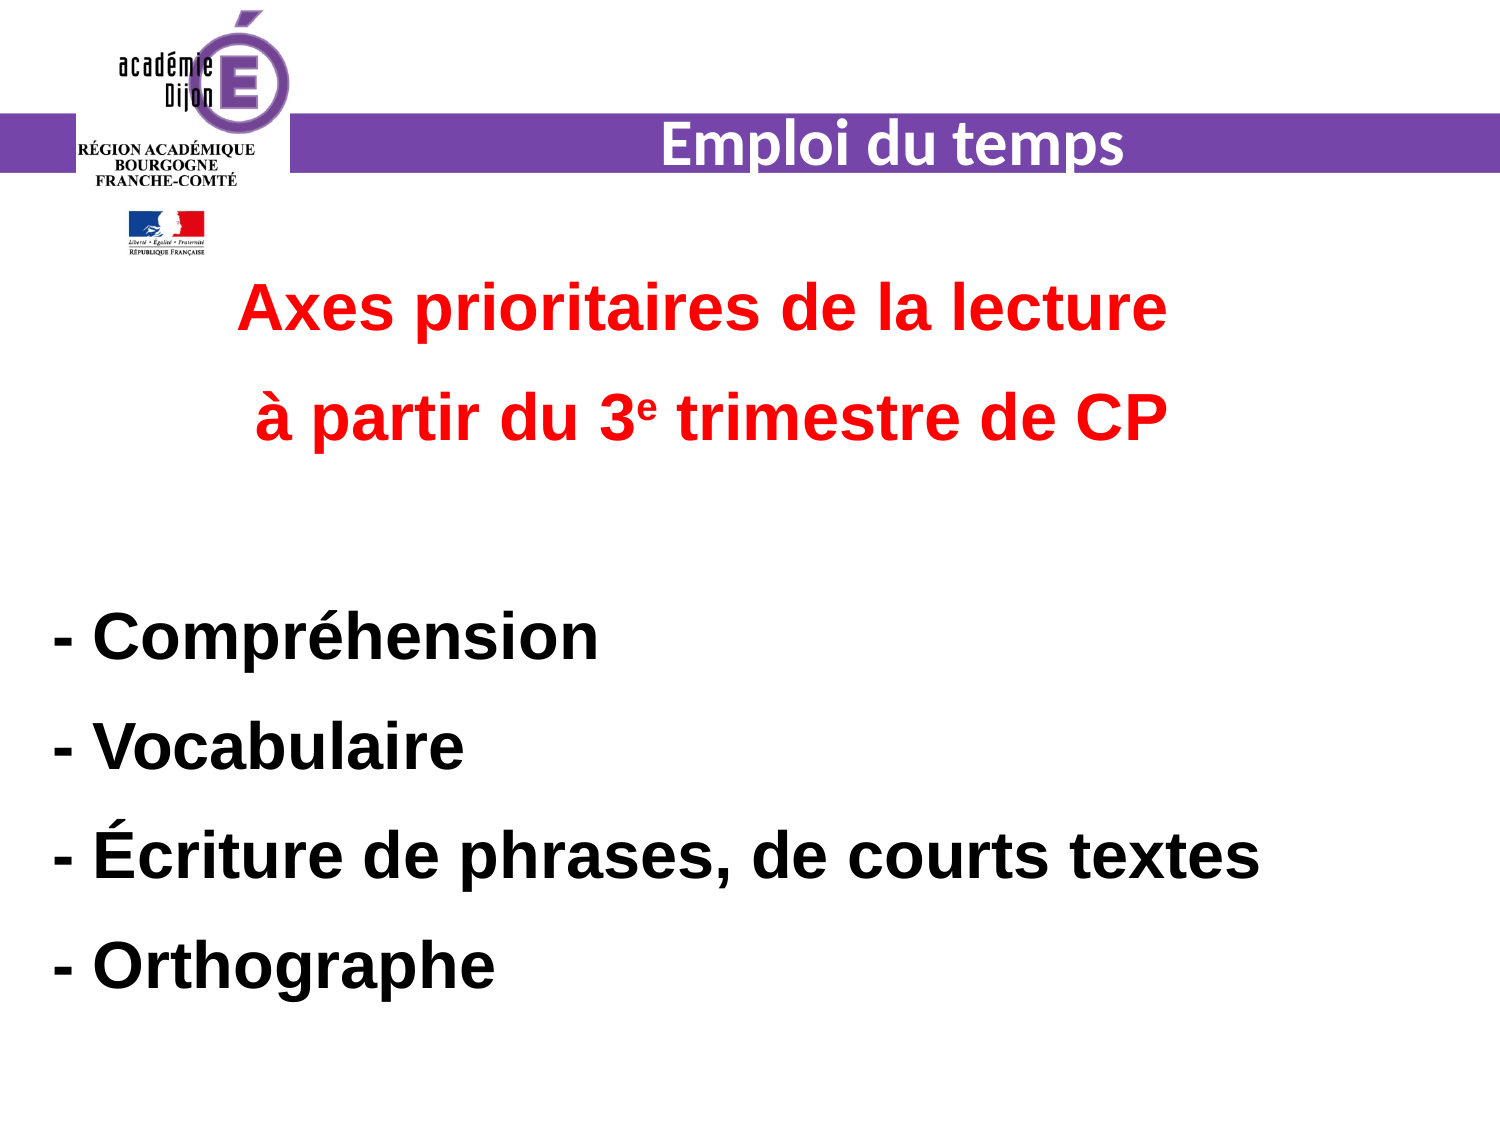

# Emploi du temps
Axes prioritaires de la lecture
à partir du 3e trimestre de CP
- Compréhension
- Vocabulaire
- Écriture de phrases, de courts textes
- Orthographe